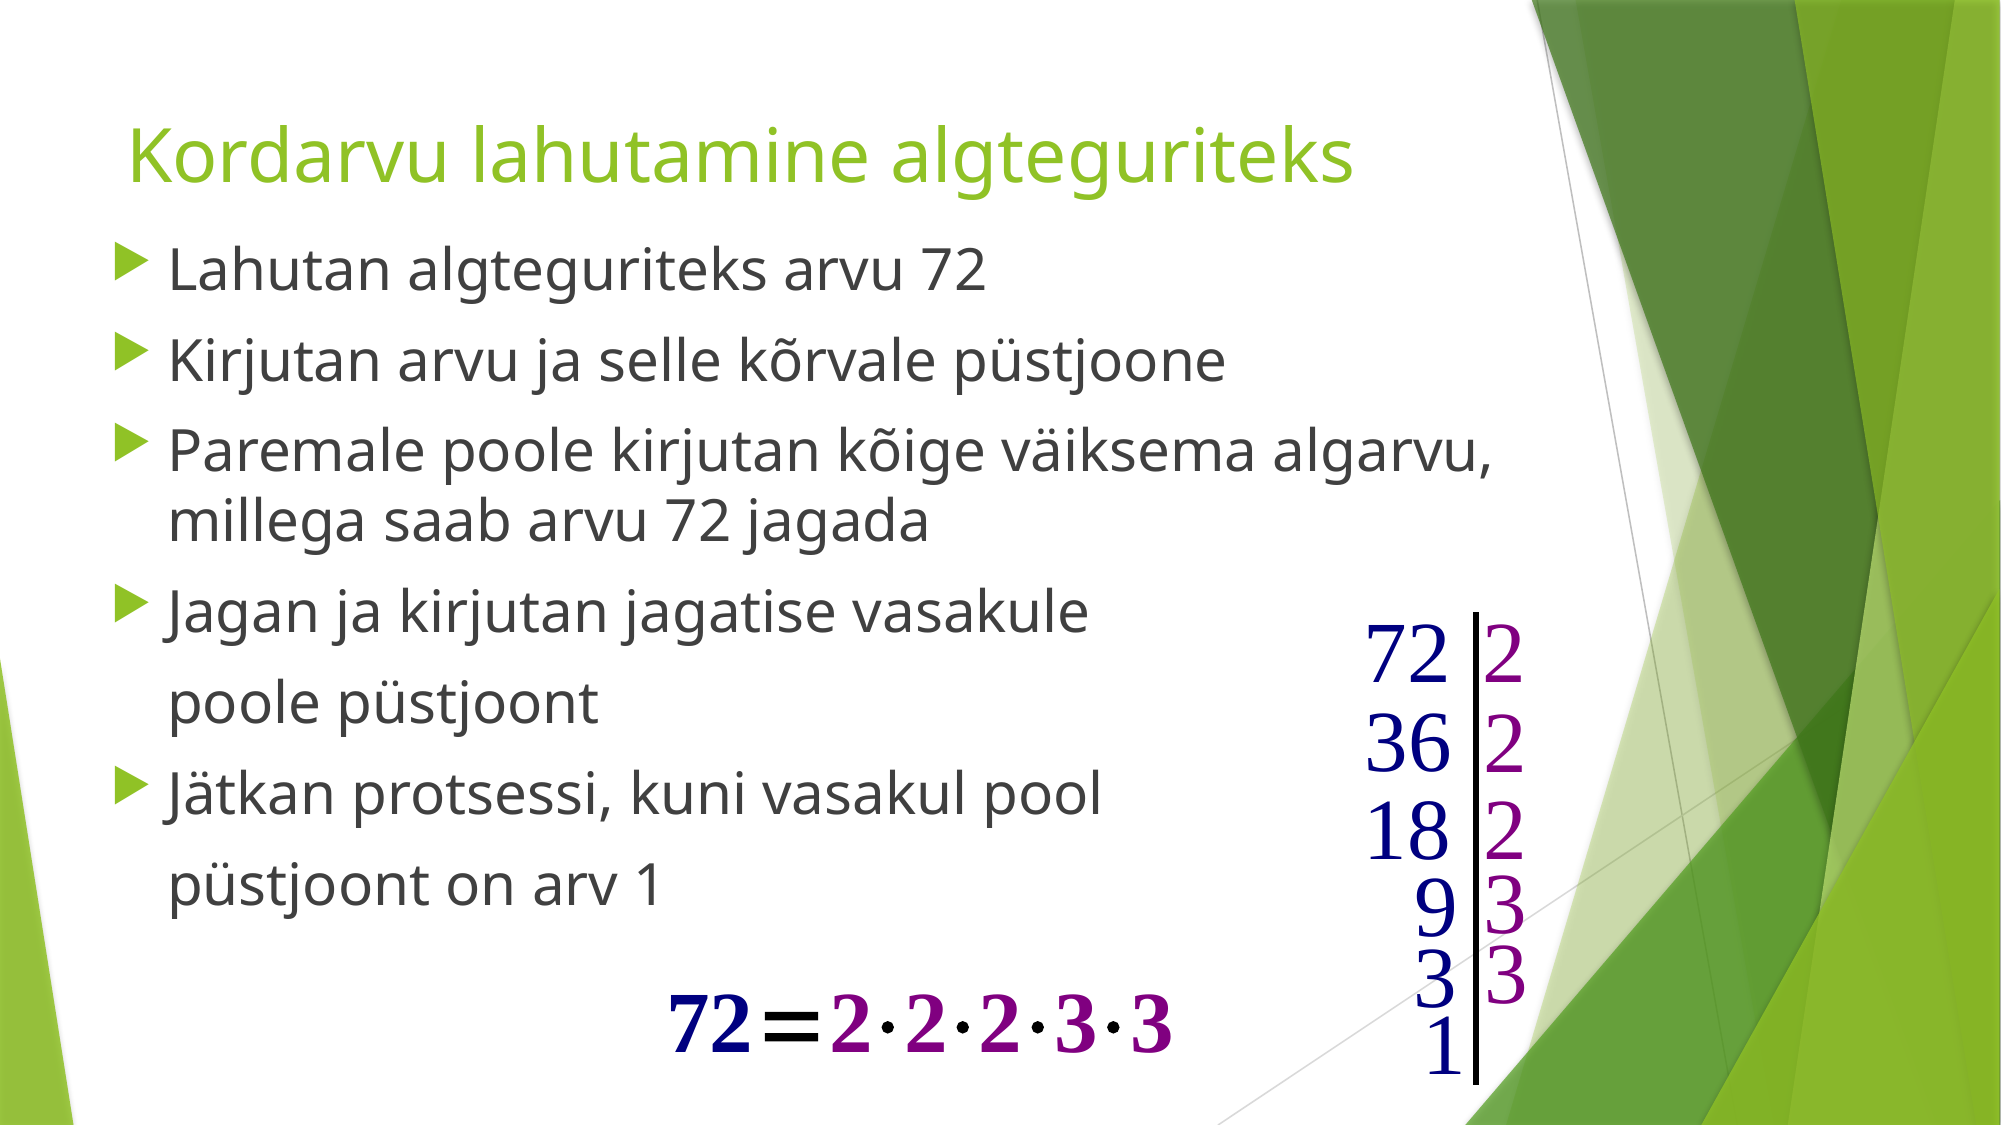

# Kordarvu lahutamine algteguriteks
Lahutan algteguriteks arvu 72
Kirjutan arvu ja selle kõrvale püstjoone
Paremale poole kirjutan kõige väiksema algarvu, millega saab arvu 72 jagada
Jagan ja kirjutan jagatise vasakule
poole püstjoont
Jätkan protsessi, kuni vasakul pool
püstjoont on arv 1